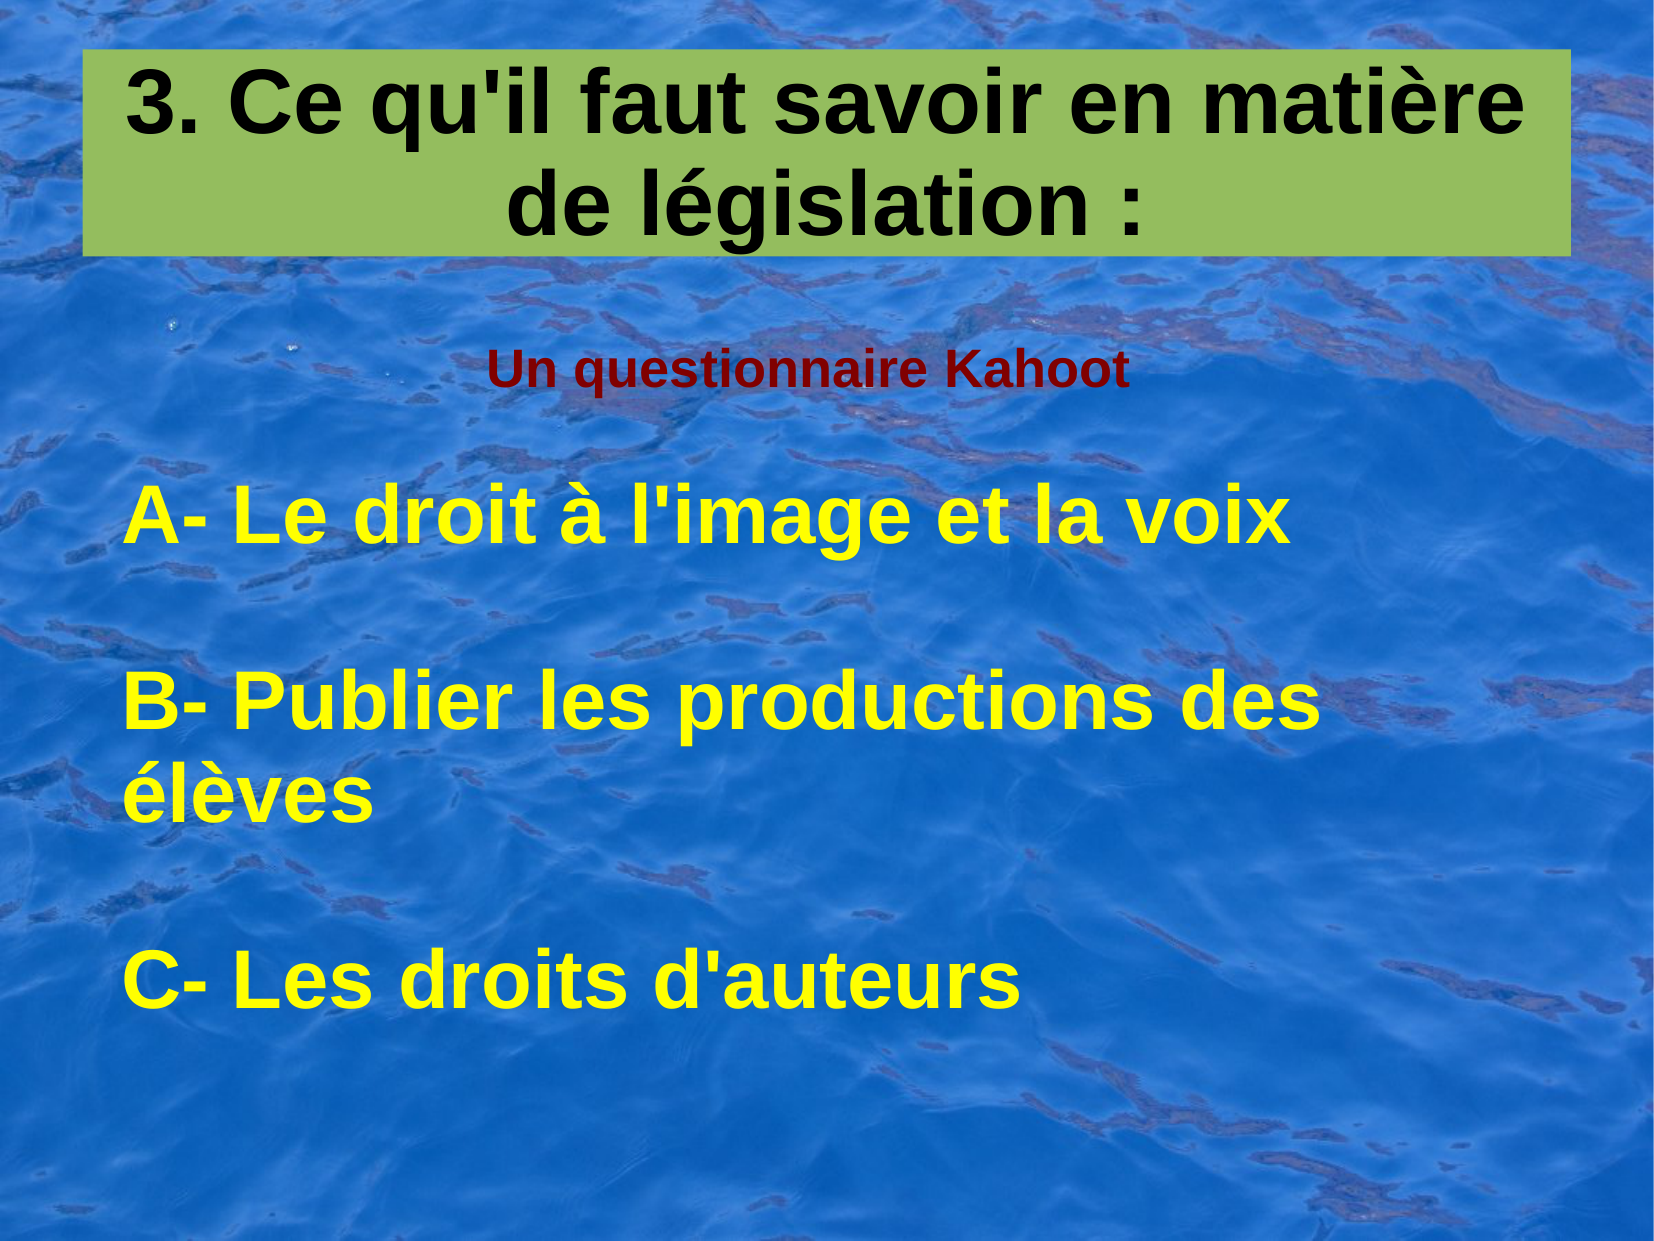

# 3. Ce qu'il faut savoir en matière de législation :
Un questionnaire Kahoot
A- Le droit à l'image et la voix
B- Publier les productions des élèves
C- Les droits d'auteurs